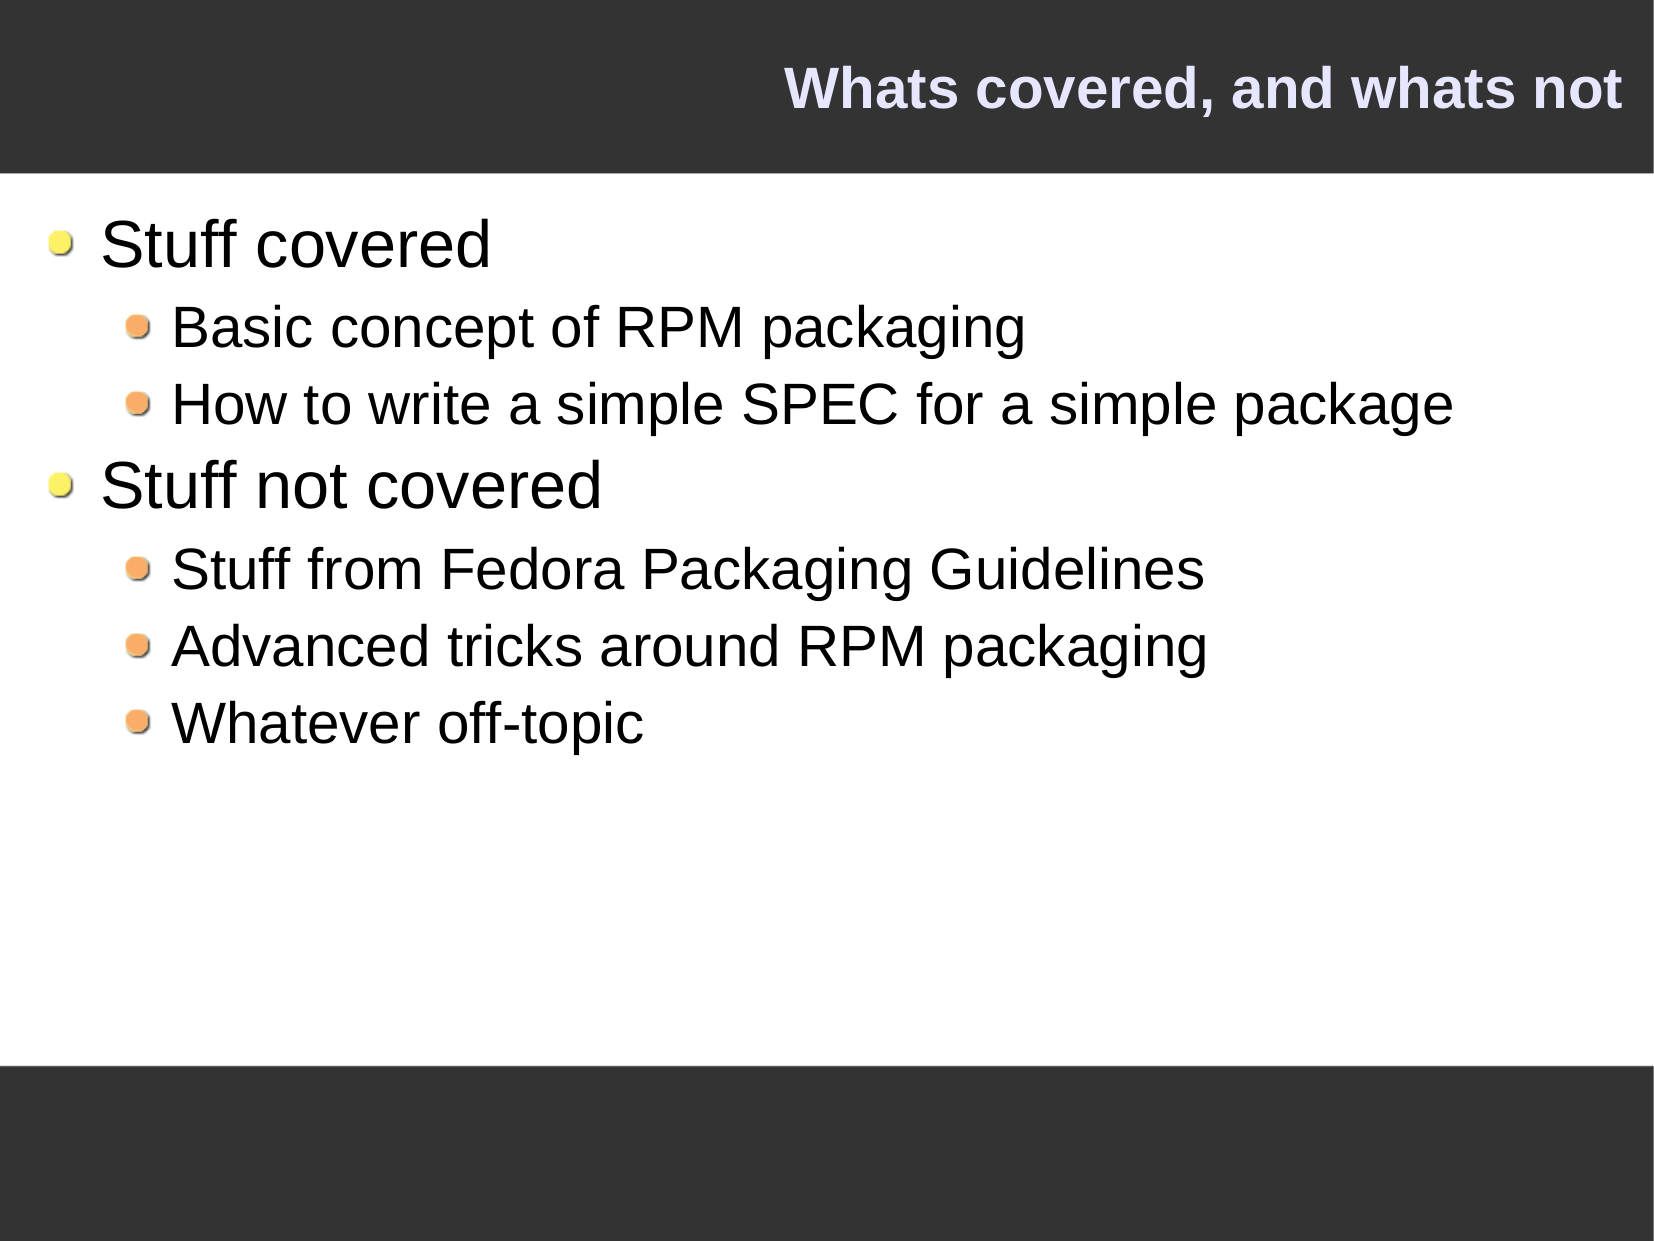

# Whats covered, and whats not
Stuff covered
Basic concept of RPM packaging
How to write a simple SPEC for a simple package
Stuff not covered
Stuff from Fedora Packaging Guidelines
Advanced tricks around RPM packaging
Whatever off-topic